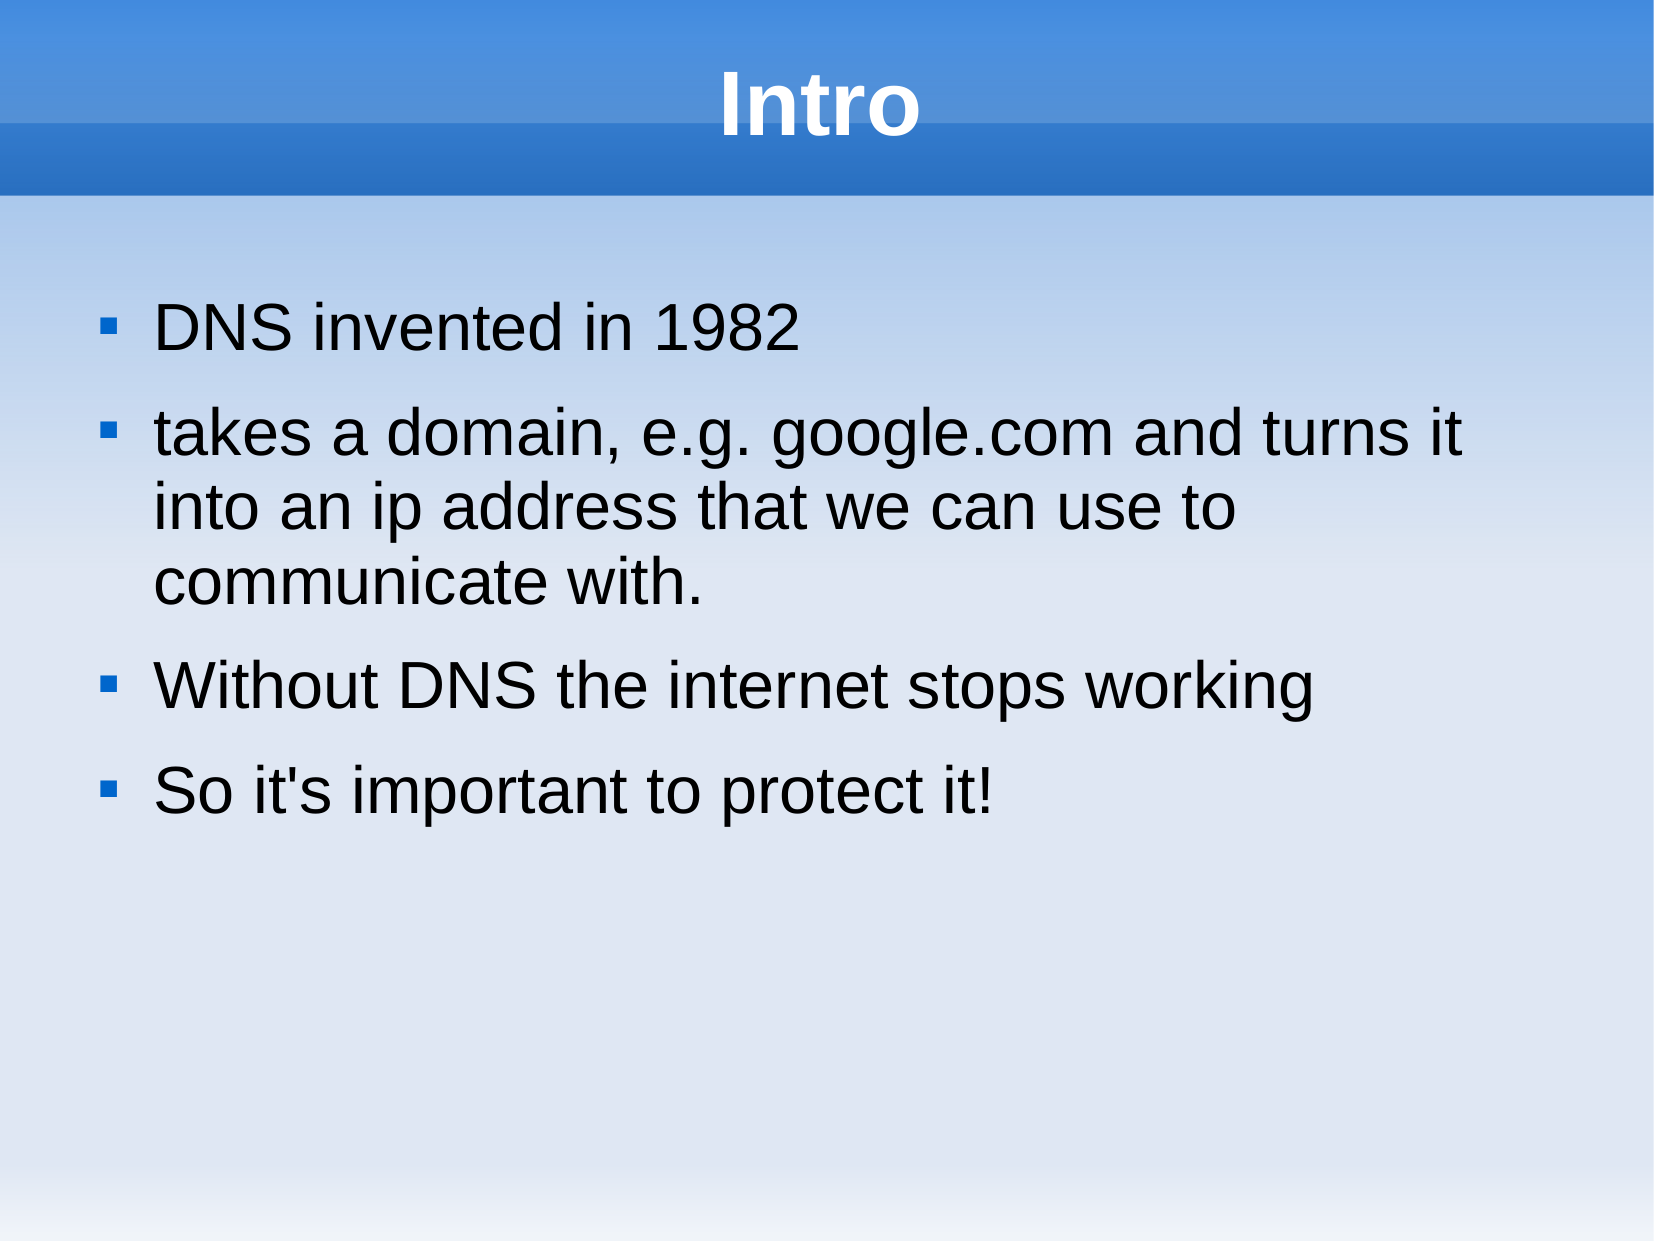

# Intro
DNS invented in 1982
takes a domain, e.g. google.com and turns it into an ip address that we can use to communicate with.
Without DNS the internet stops working
So it's important to protect it!